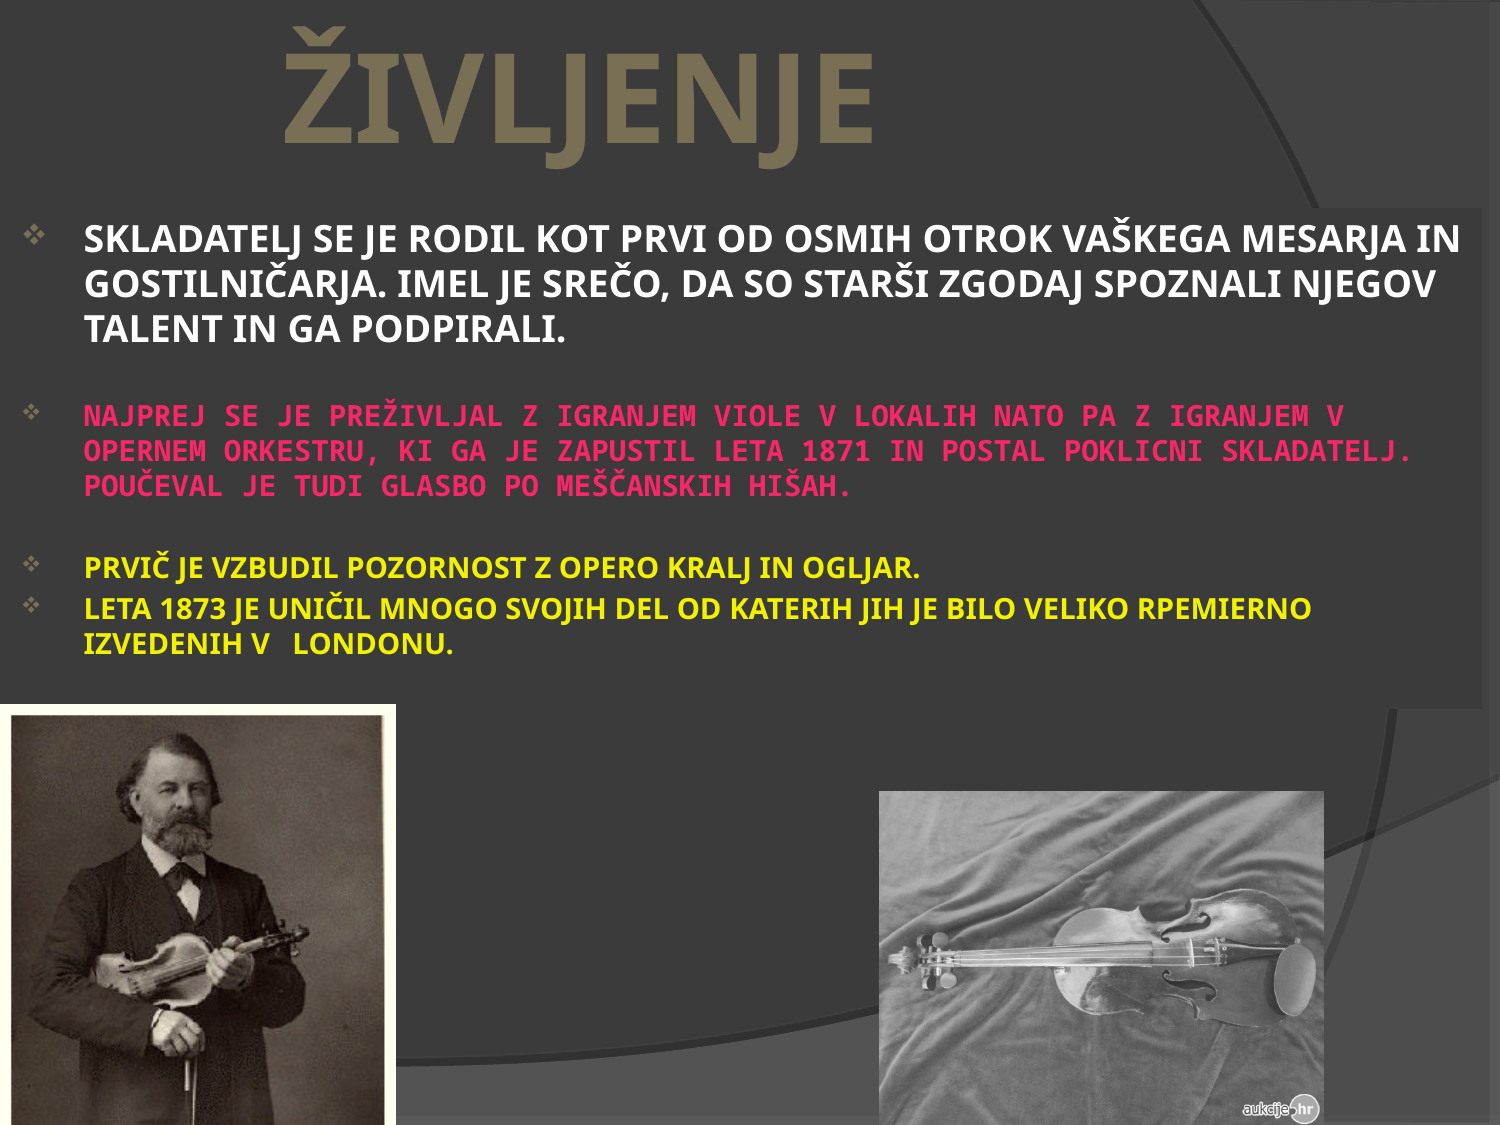

# ŽIVLJENJE
SKLADATELJ SE JE RODIL KOT PRVI OD OSMIH OTROK VAŠKEGA MESARJA IN GOSTILNIČARJA. IMEL JE SREČO, DA SO STARŠI ZGODAJ SPOZNALI NJEGOV TALENT IN GA PODPIRALI.
NAJPREJ SE JE PREŽIVLJAL Z IGRANJEM VIOLE V LOKALIH NATO PA Z IGRANJEM V OPERNEM ORKESTRU, KI GA JE ZAPUSTIL LETA 1871 IN POSTAL POKLICNI SKLADATELJ. POUČEVAL JE TUDI GLASBO PO MEŠČANSKIH HIŠAH.
PRVIČ JE VZBUDIL POZORNOST Z OPERO KRALJ IN OGLJAR.
LETA 1873 JE UNIČIL MNOGO SVOJIH DEL OD KATERIH JIH JE BILO VELIKO RPEMIERNO IZVEDENIH V LONDONU.